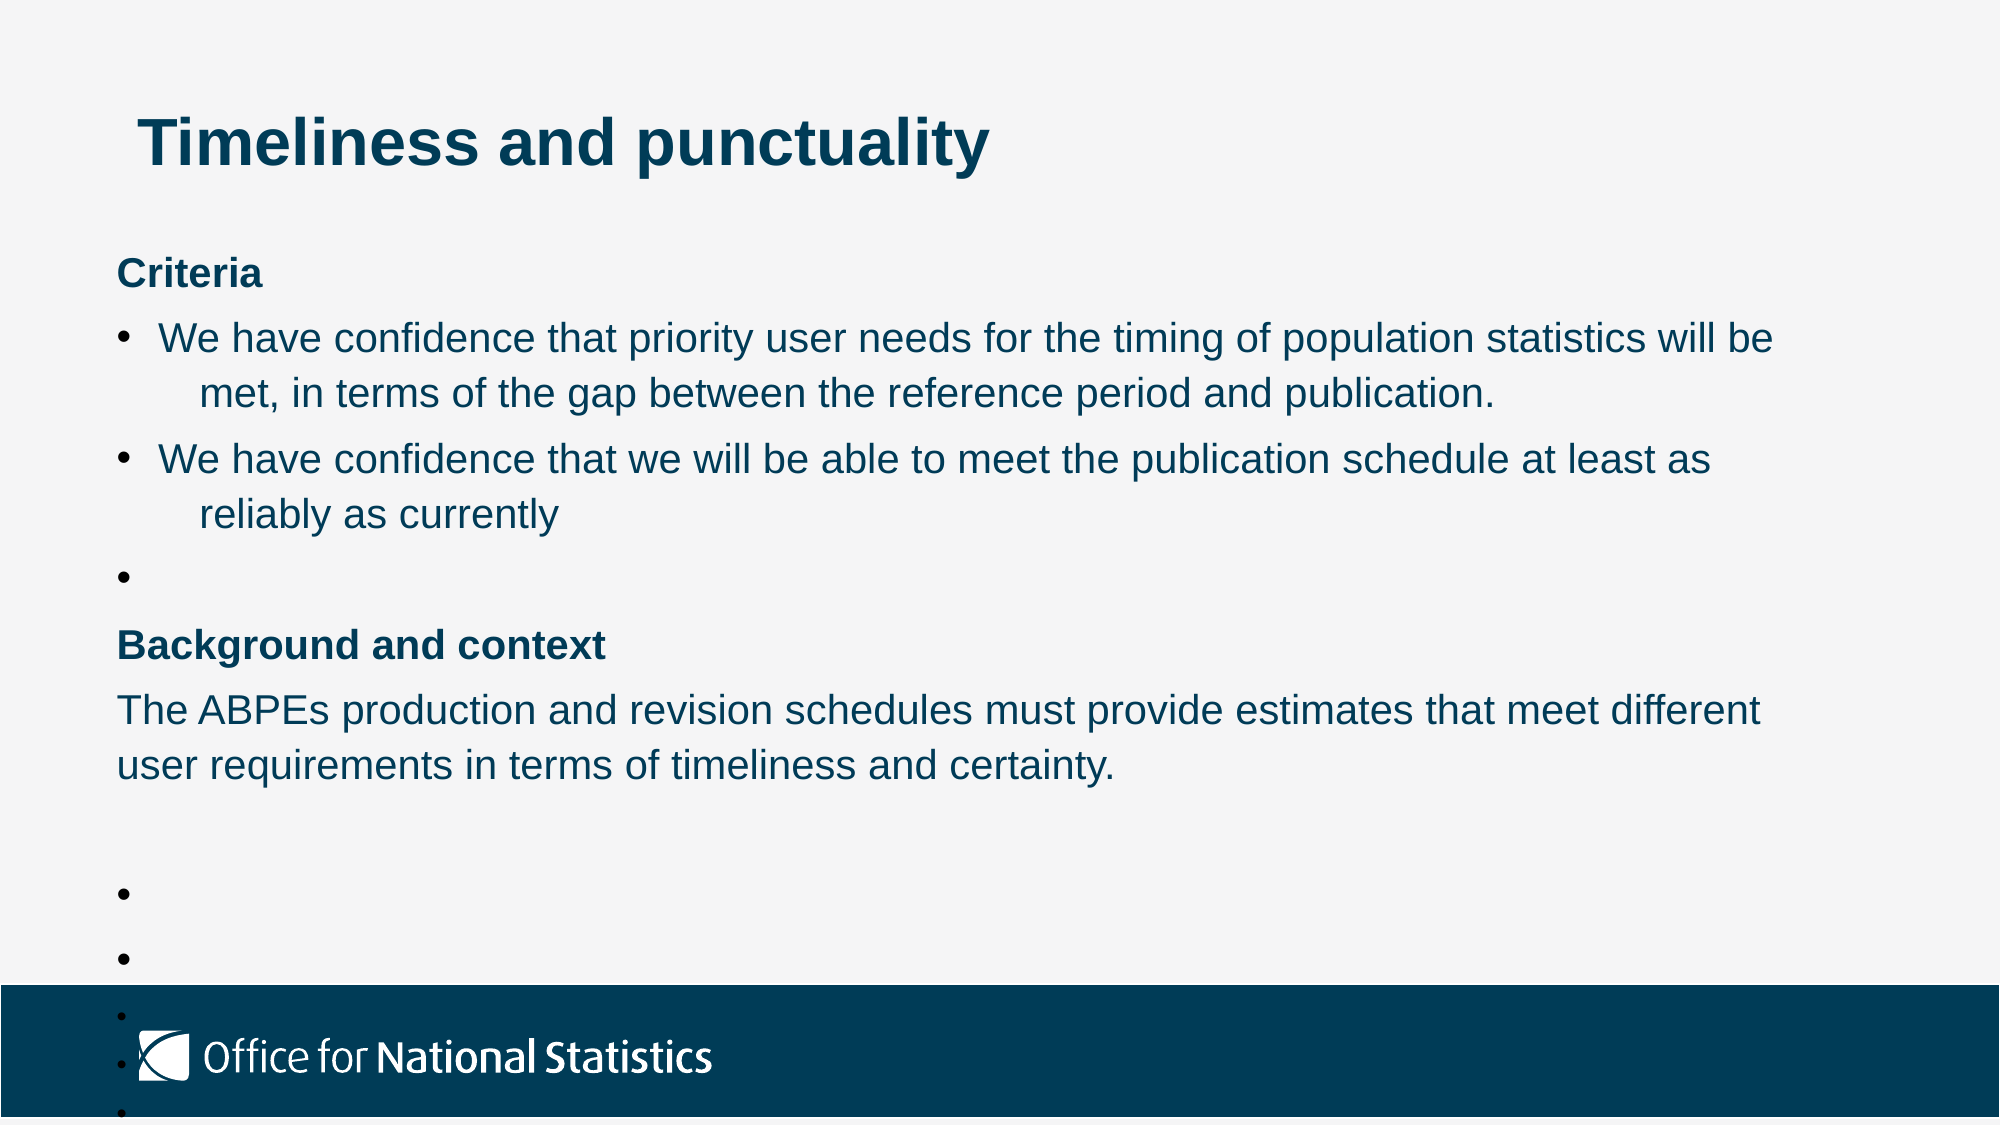

# Timeliness and punctuality
Criteria
We have confidence that priority user needs for the timing of population statistics will be met, in terms of the gap between the reference period and publication.
We have confidence that we will be able to meet the publication schedule at least as reliably as currently
Background and context
The ABPEs production and revision schedules must provide estimates that meet different user requirements in terms of timeliness and certainty.